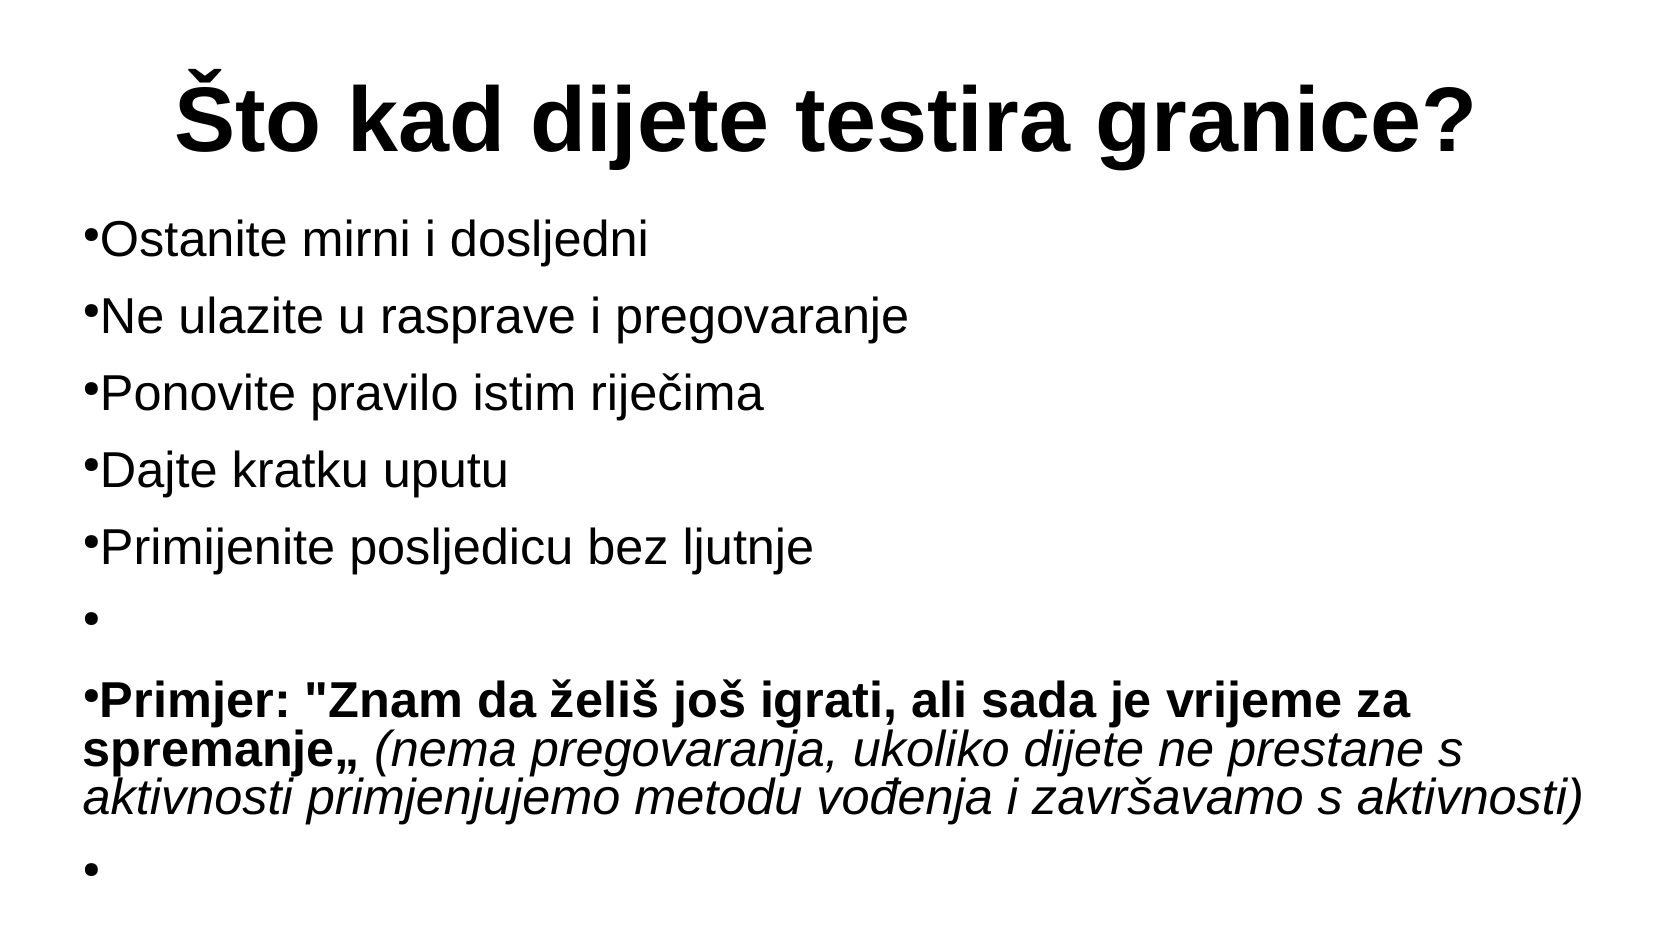

# Što kad dijete testira granice?
Ostanite mirni i dosljedni
Ne ulazite u rasprave i pregovaranje
Ponovite pravilo istim riječima
Dajte kratku uputu
Primijenite posljedicu bez ljutnje
Primjer: "Znam da želiš još igrati, ali sada je vrijeme za spremanje„ (nema pregovaranja, ukoliko dijete ne prestane s aktivnosti primjenjujemo metodu vođenja i završavamo s aktivnosti)